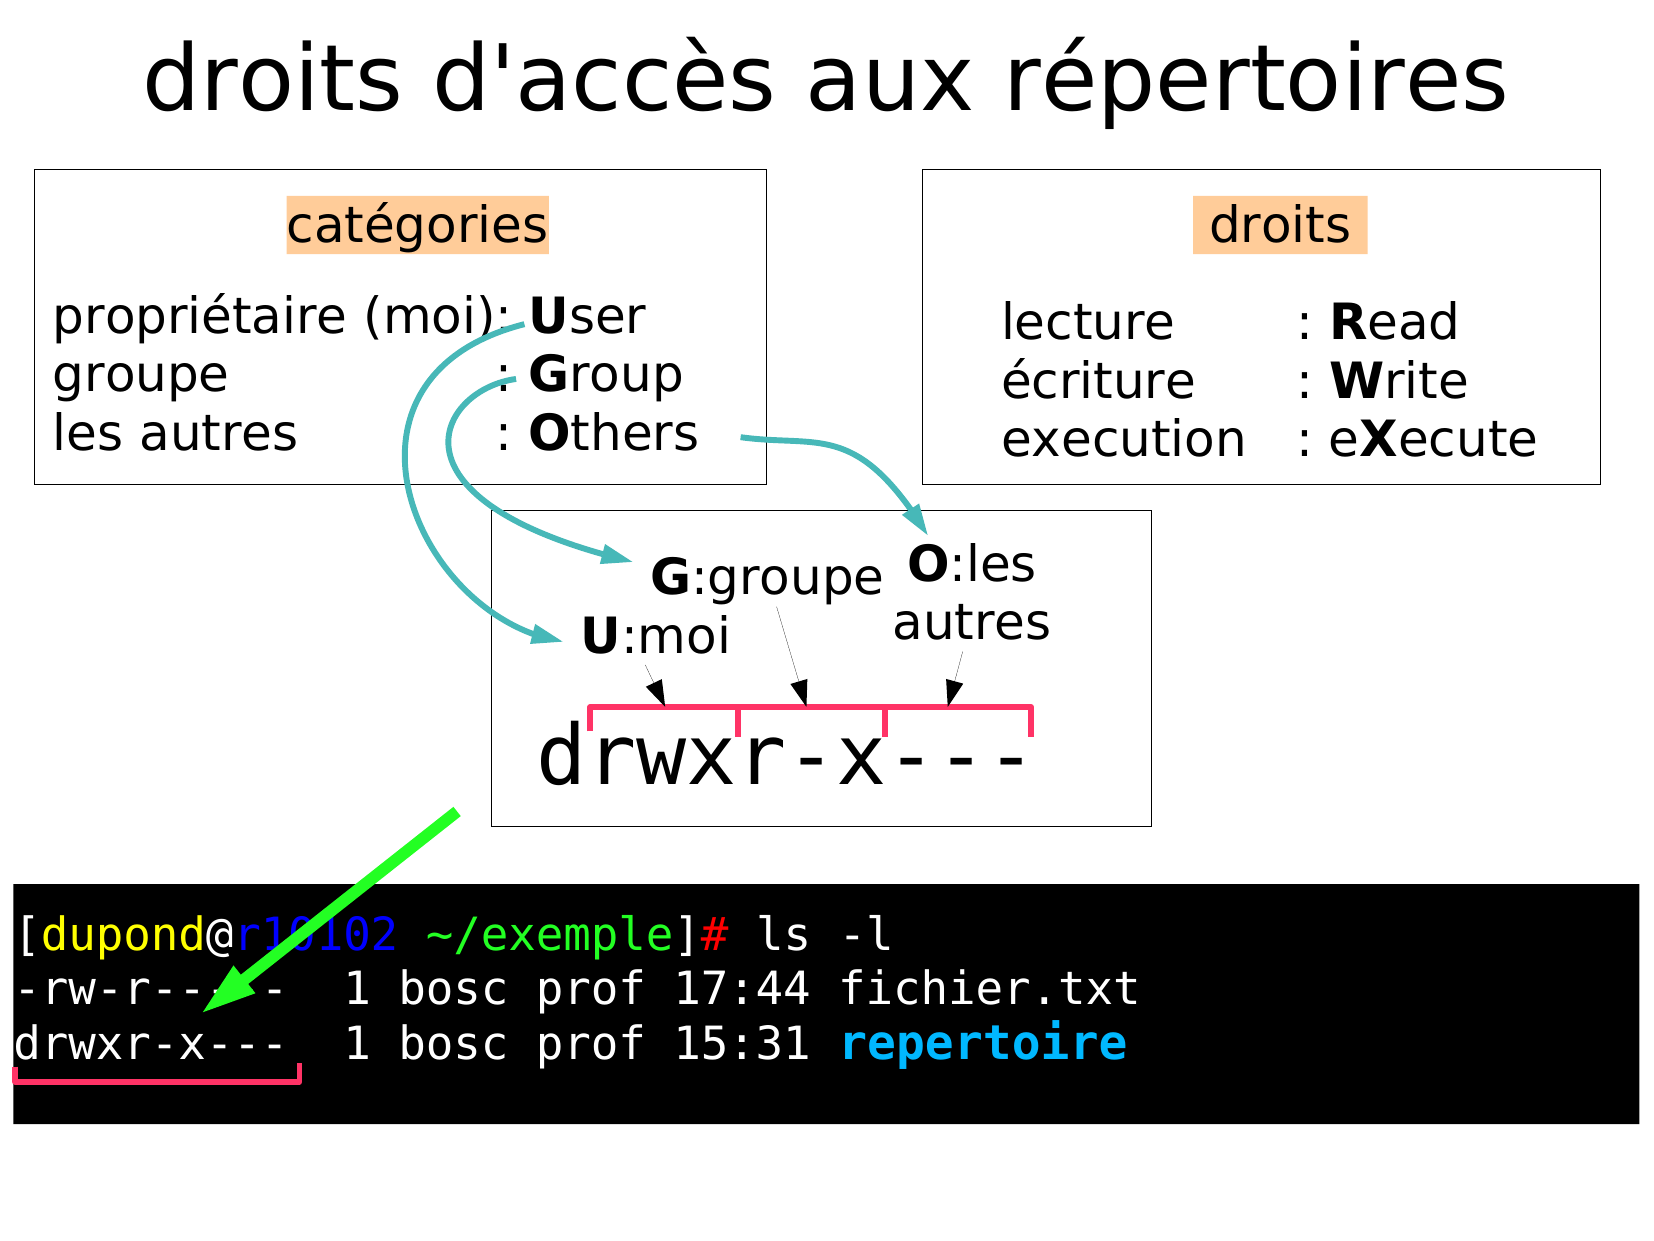

# droits d'accès aux répertoires
catégories
 droits
propriétaire (moi): User
groupe				: Group
les autres			: Others
lecture		: Read
écriture		: Write
execution	: eXecute
O:les
autres
G:groupe
U:moi
drwxr-x---
[dupond@r10102 ~/exemple]# ls -l
-rw-r----- 1 bosc prof 17:44 fichier.txt
drwxr-x--- 1 bosc prof 15:31 repertoire